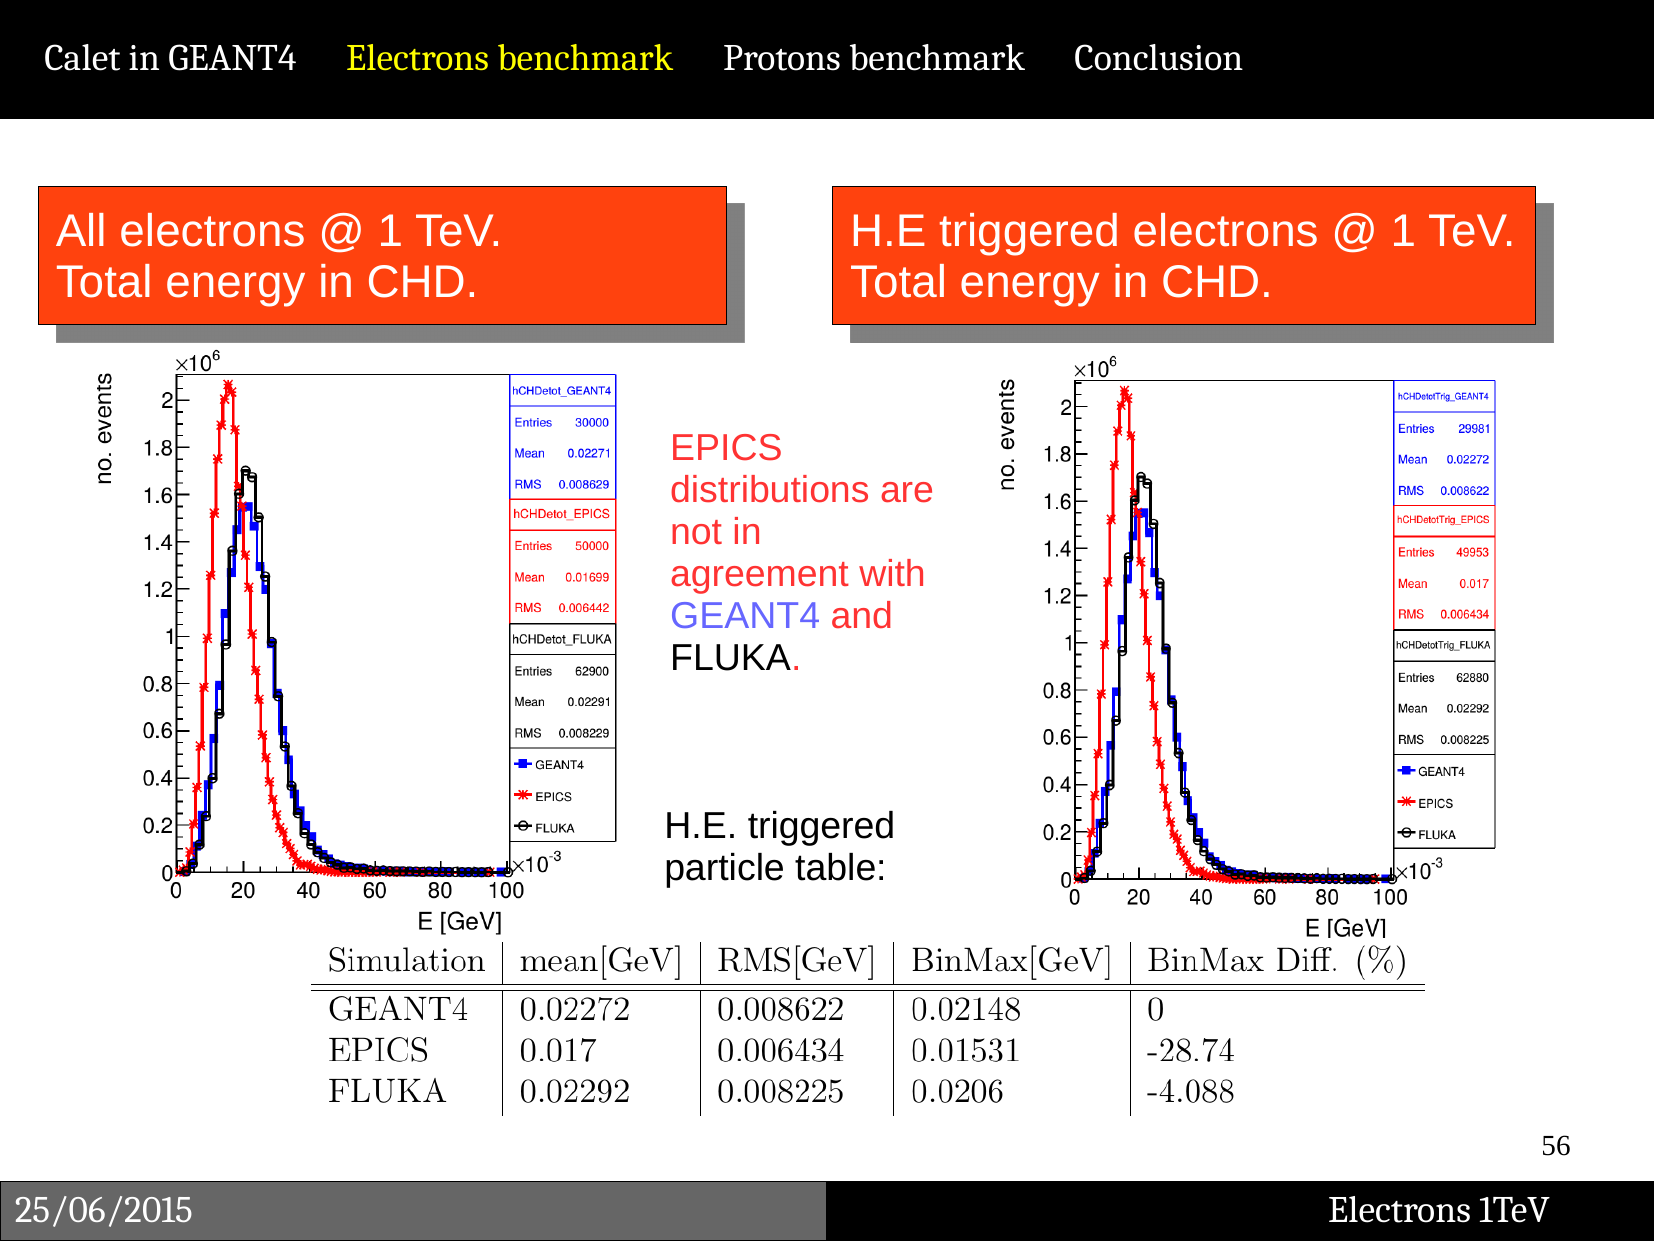

Calet in GEANT4 Electrons benchmark Protons benchmark Conclusion
All electrons @ 1 TeV.
Total energy in CHD.
H.E triggered electrons @ 1 TeV.
Total energy in CHD.
EPICS distributions are not in agreement with GEANT4 and FLUKA.
H.E. triggered
particle table:
56
25/06/2015
Electrons 1TeV